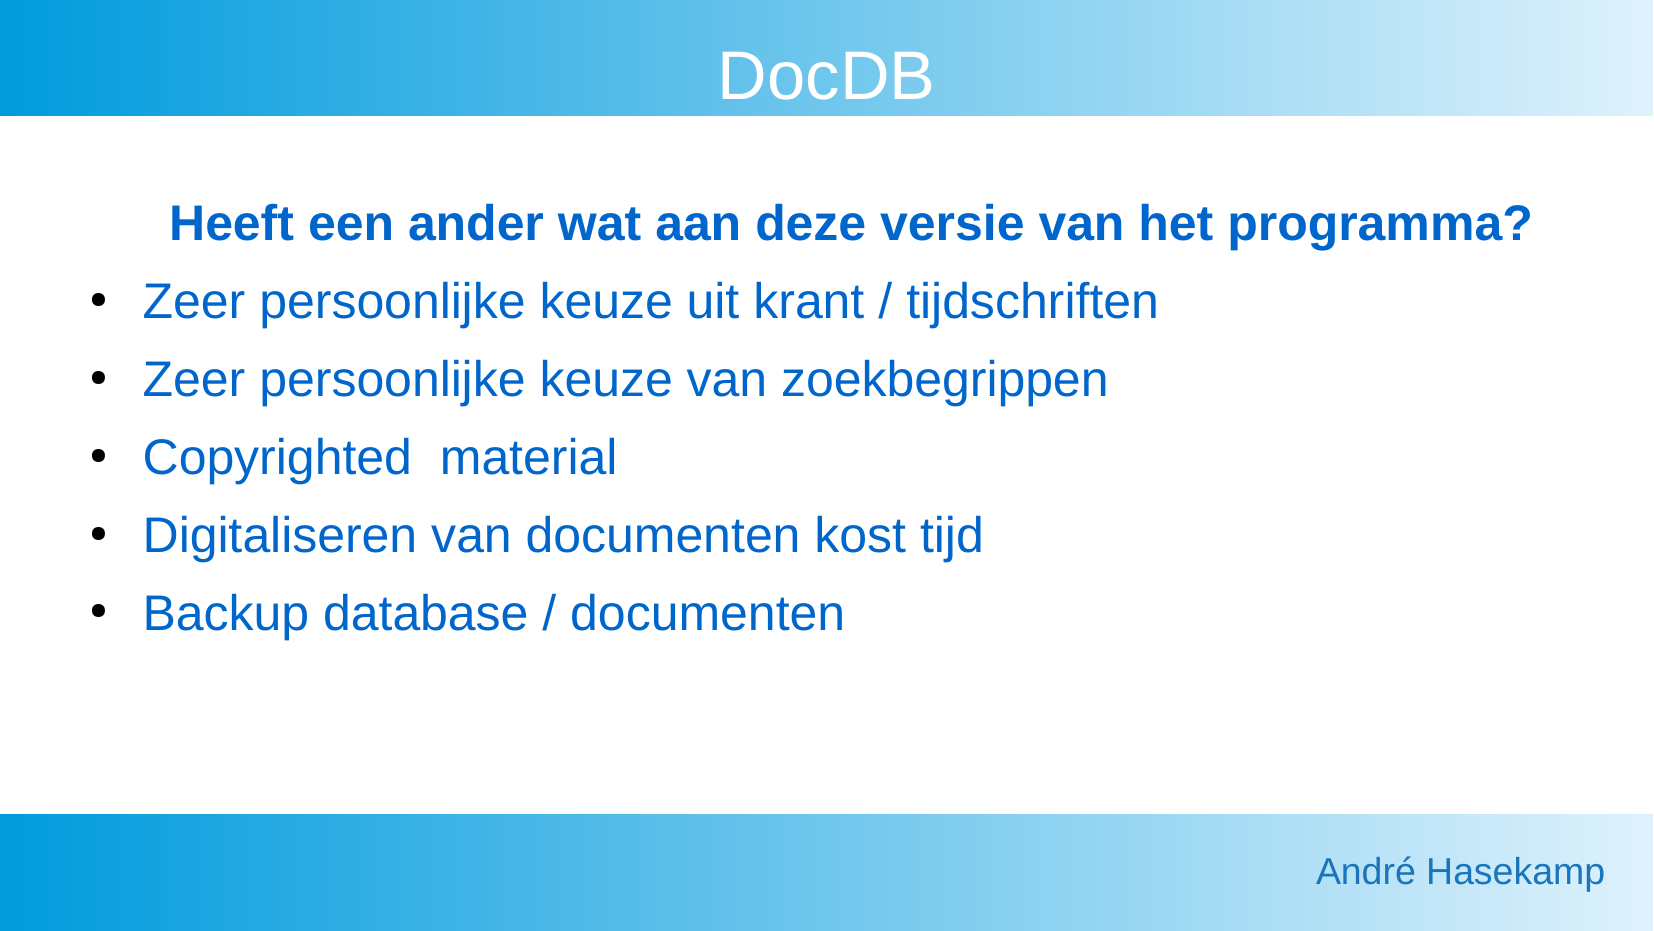

# DocDB
Heeft een ander wat aan deze versie van het programma?
Zeer persoonlijke keuze uit krant / tijdschriften
Zeer persoonlijke keuze van zoekbegrippen
Copyrighted material
Digitaliseren van documenten kost tijd
Backup database / documenten
André Hasekamp